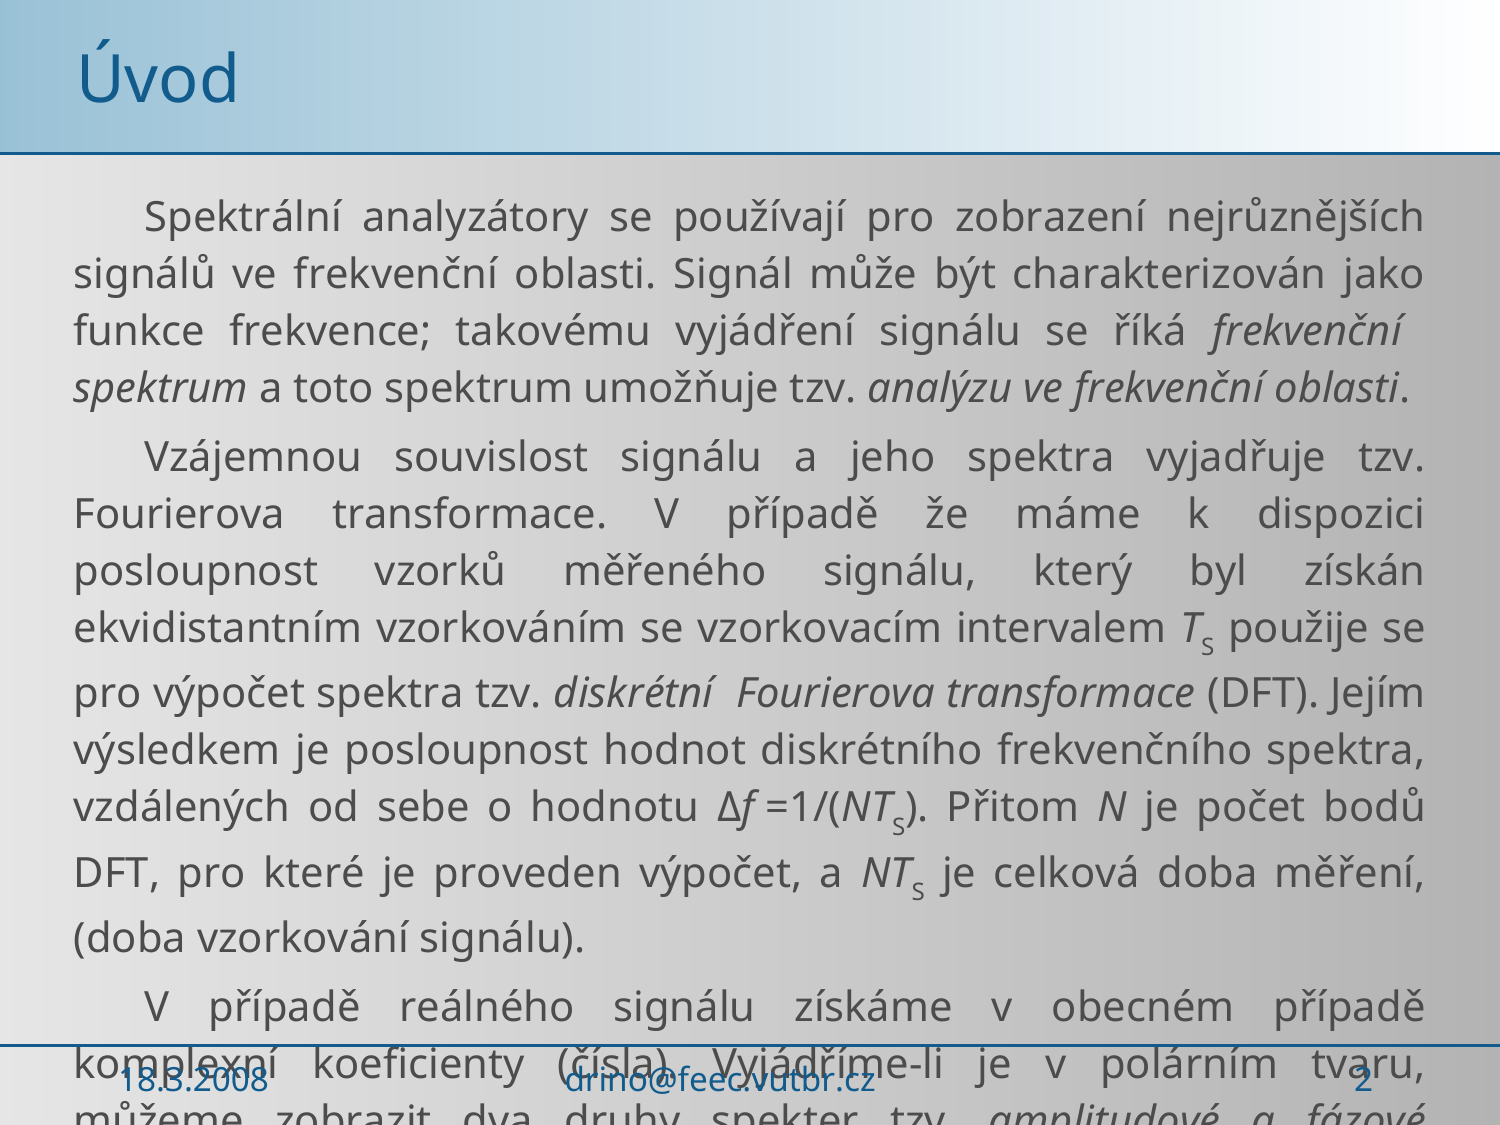

# Úvod
Spektrální analyzátory se používají pro zobrazení nejrůznějších signálů ve frekvenční oblasti. Signál může být charakterizován jako funkce frekvence; takovému vyjádření signálu se říká frekvenční spektrum a toto spektrum umožňuje tzv. analýzu ve frekvenční oblasti.
Vzájemnou souvislost signálu a jeho spektra vyjadřuje tzv. Fourierova transformace. V případě že máme k dispozici posloupnost vzorků měřeného signálu, který byl získán ekvidistantním vzorkováním se vzorkovacím intervalem TS použije se pro výpočet spektra tzv. diskrétní Fourierova transformace (DFT). Jejím výsledkem je posloupnost hodnot diskrétního frekvenčního spektra, vzdálených od sebe o hodnotu Δf =1/(NTS). Přitom N je počet bodů DFT, pro které je proveden výpočet, a NTS je celková doba měření, (doba vzorkování signálu).
V případě reálného signálu získáme v obecném případě komplexní koeficienty (čísla). Vyjádříme-li je v polárním tvaru, můžeme zobrazit dva druhy spekter tzv. amplitudové a fázové spektrum.
18.3.2008
drino@feec.vutbr.cz